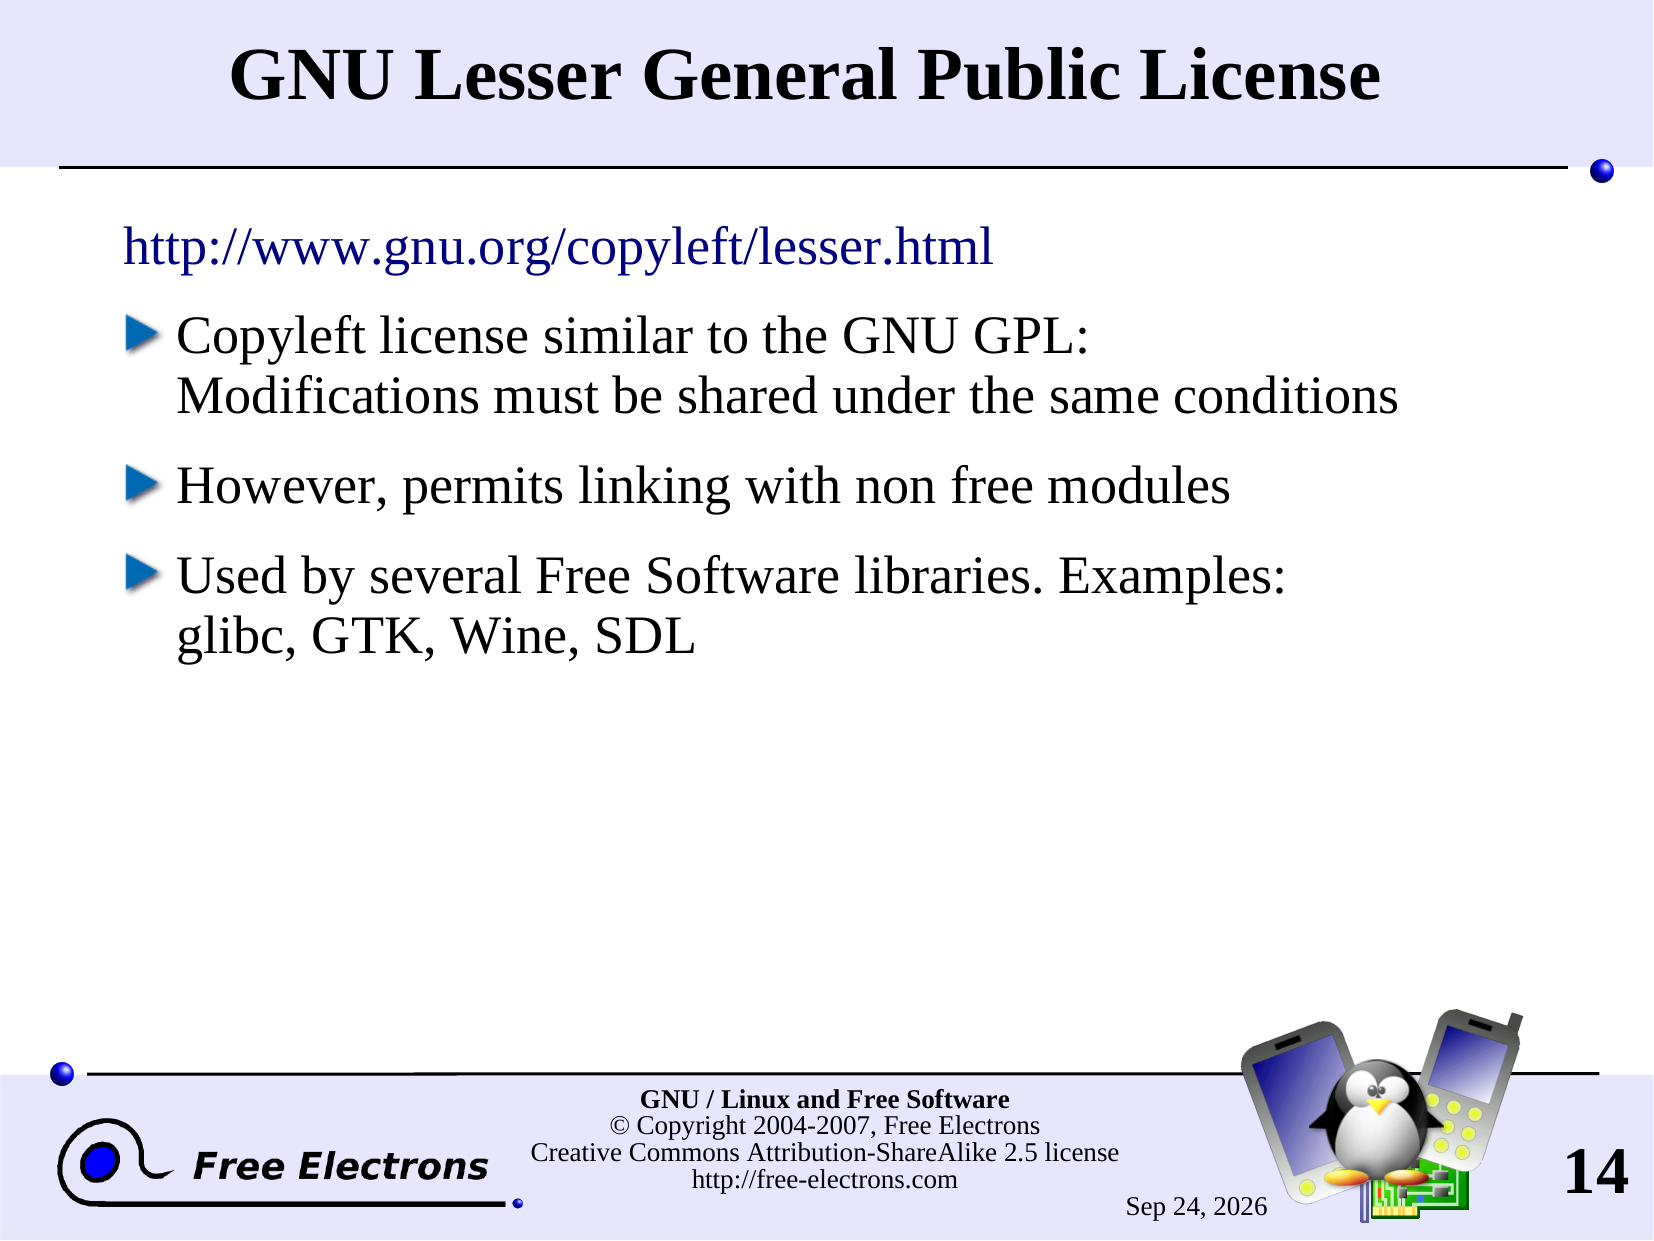

# GNU Lesser General Public License
http://www.gnu.org/copyleft/lesser.html
Copyleft license similar to the GNU GPL:
Modifications must be shared under the same conditions
However, permits linking with non free modules
Used by several Free Software libraries. Examples:
glibc, GTK, Wine, SDL